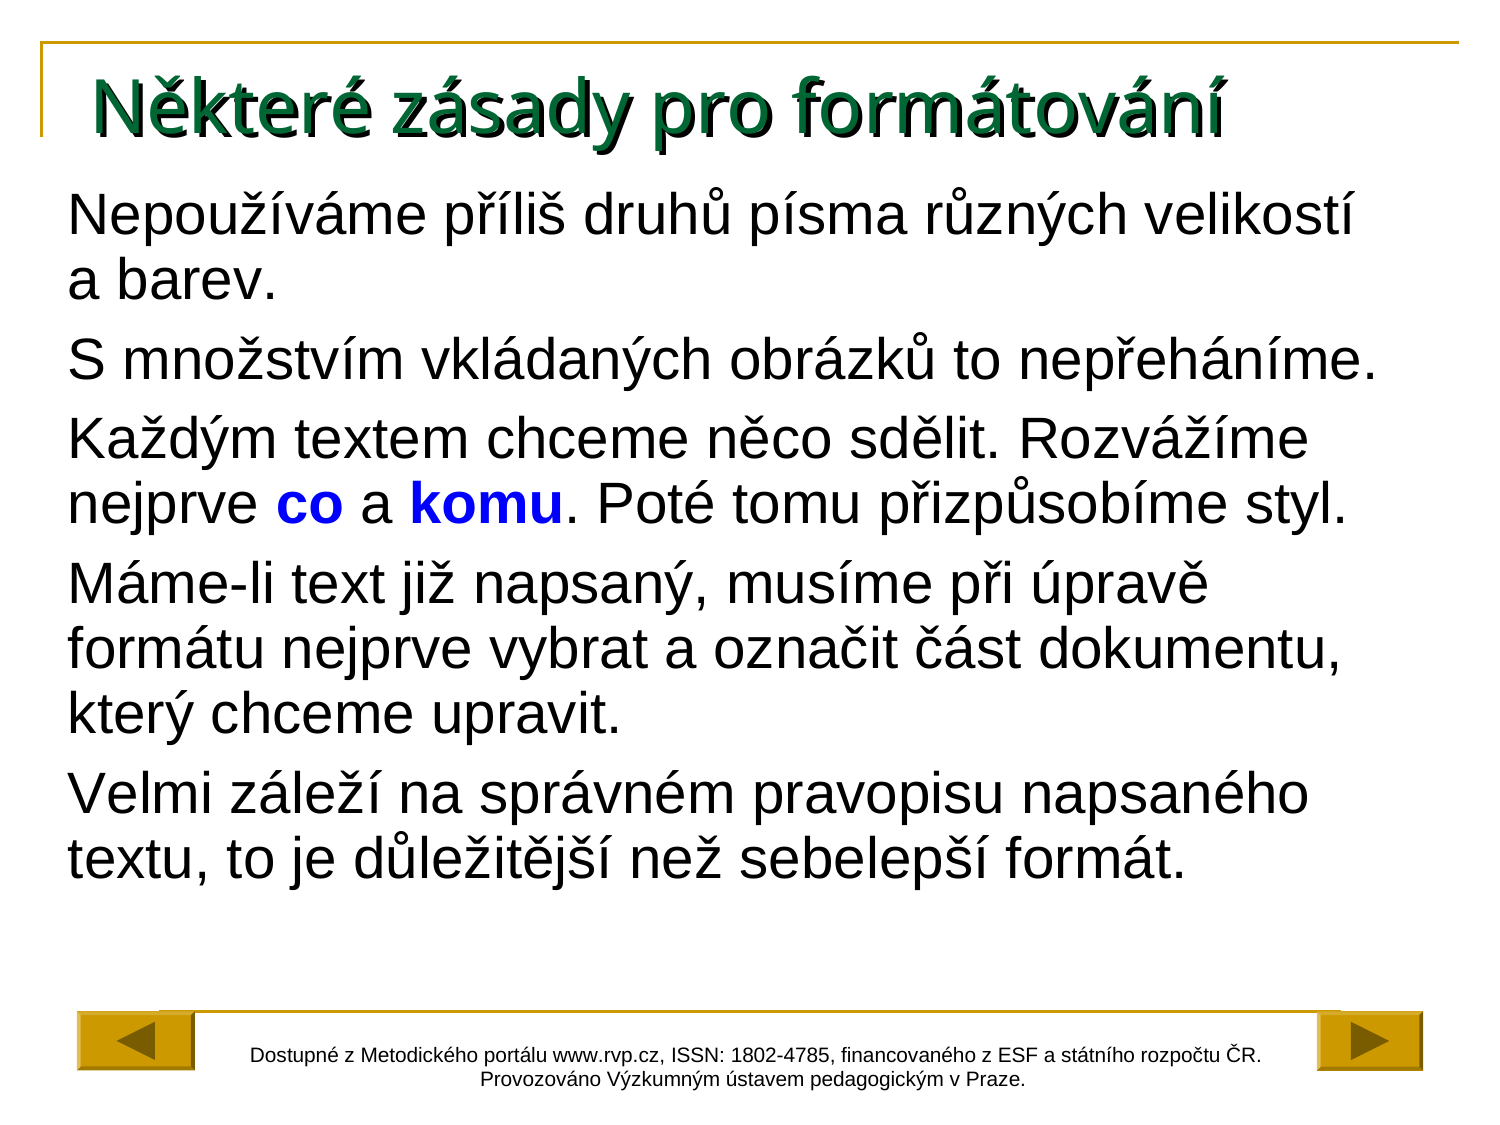

# Některé zásady pro formátování
Nepoužíváme příliš druhů písma různých velikostí
a barev.
S množstvím vkládaných obrázků to nepřeháníme.
Každým textem chceme něco sdělit. Rozvážíme nejprve co a komu. Poté tomu přizpůsobíme styl.
Máme-li text již napsaný, musíme při úpravě formátu nejprve vybrat a označit část dokumentu, který chceme upravit.
Velmi záleží na správném pravopisu napsaného textu, to je důležitější než sebelepší formát.